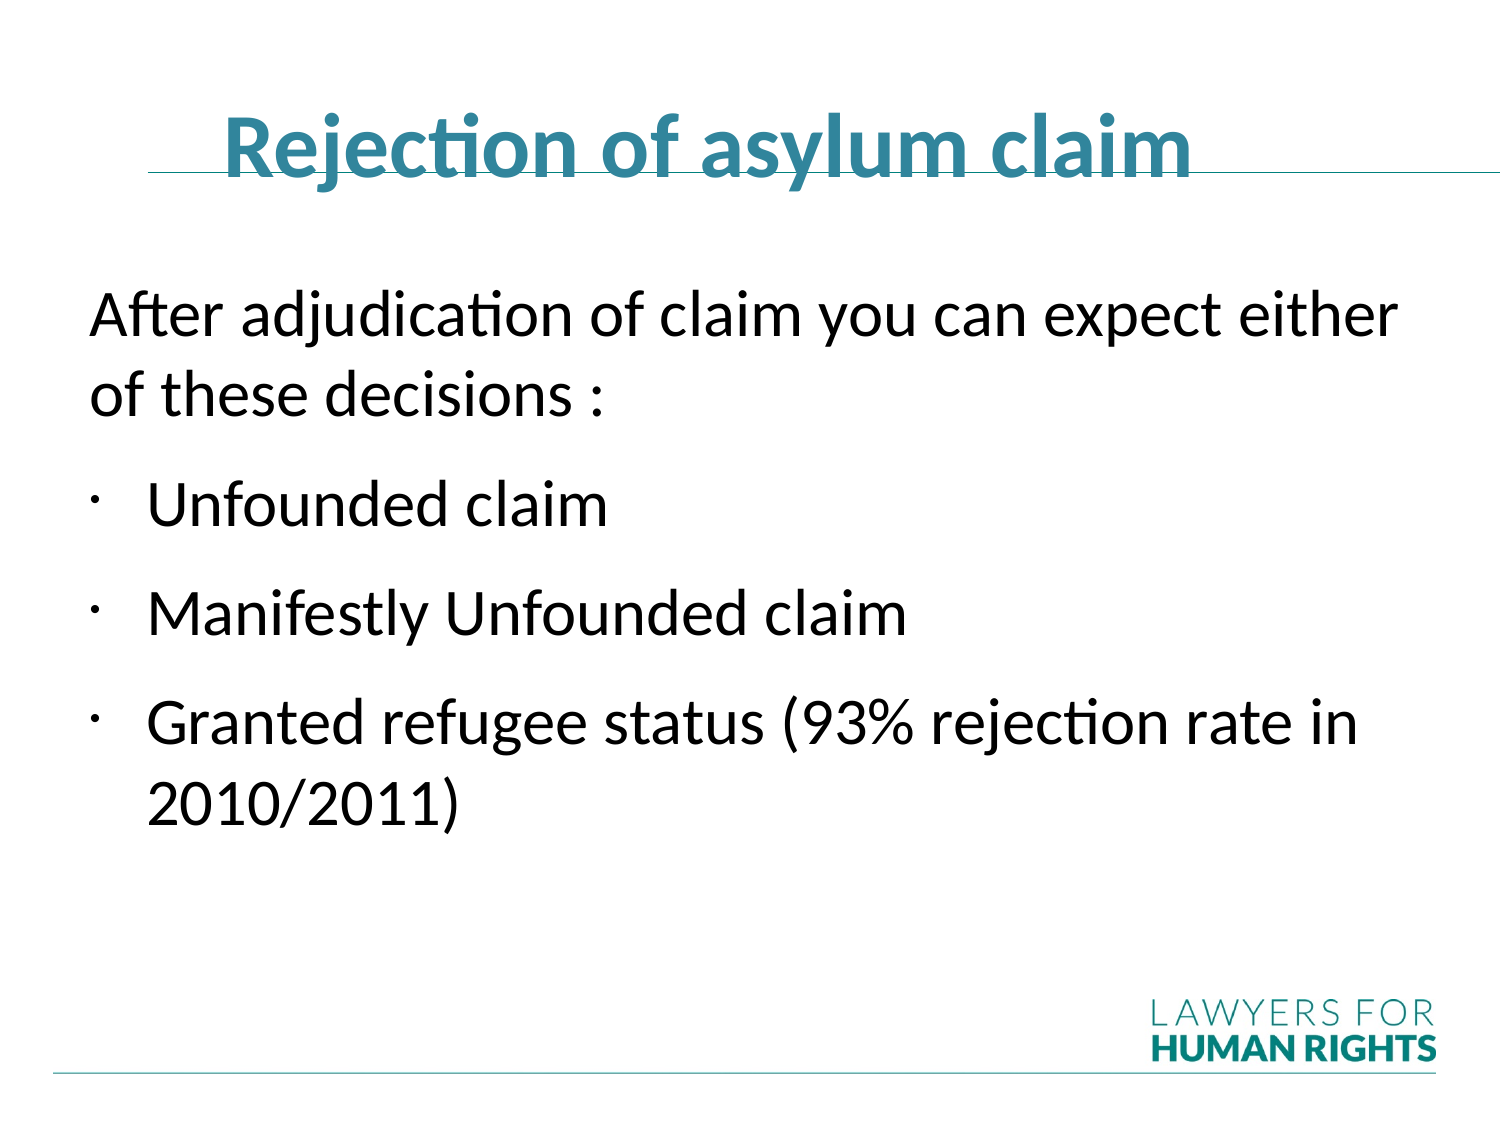

# Rejection of asylum claim
After adjudication of claim you can expect either of these decisions :
Unfounded claim
Manifestly Unfounded claim
Granted refugee status (93% rejection rate in 2010/2011)